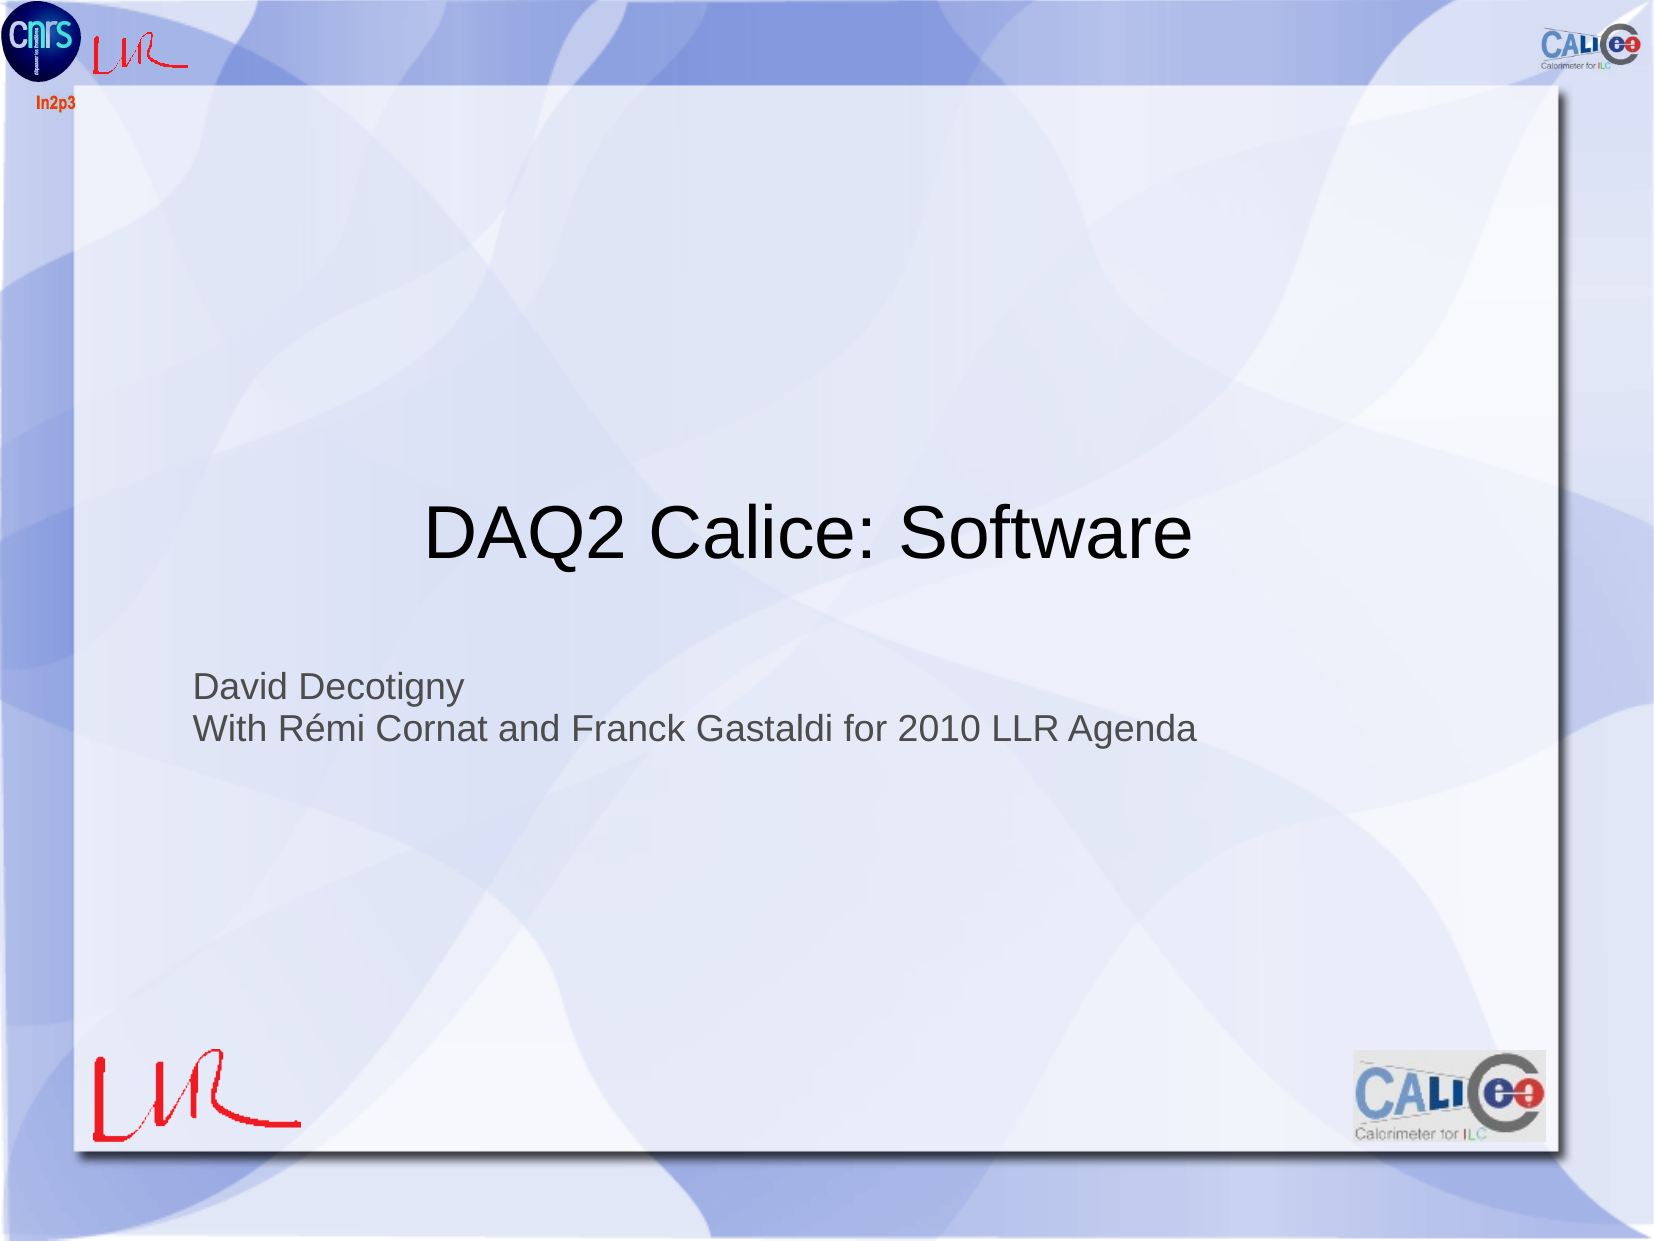

# DAQ2 Calice: Software
David Decotigny
With Rémi Cornat and Franck Gastaldi for 2010 LLR Agenda